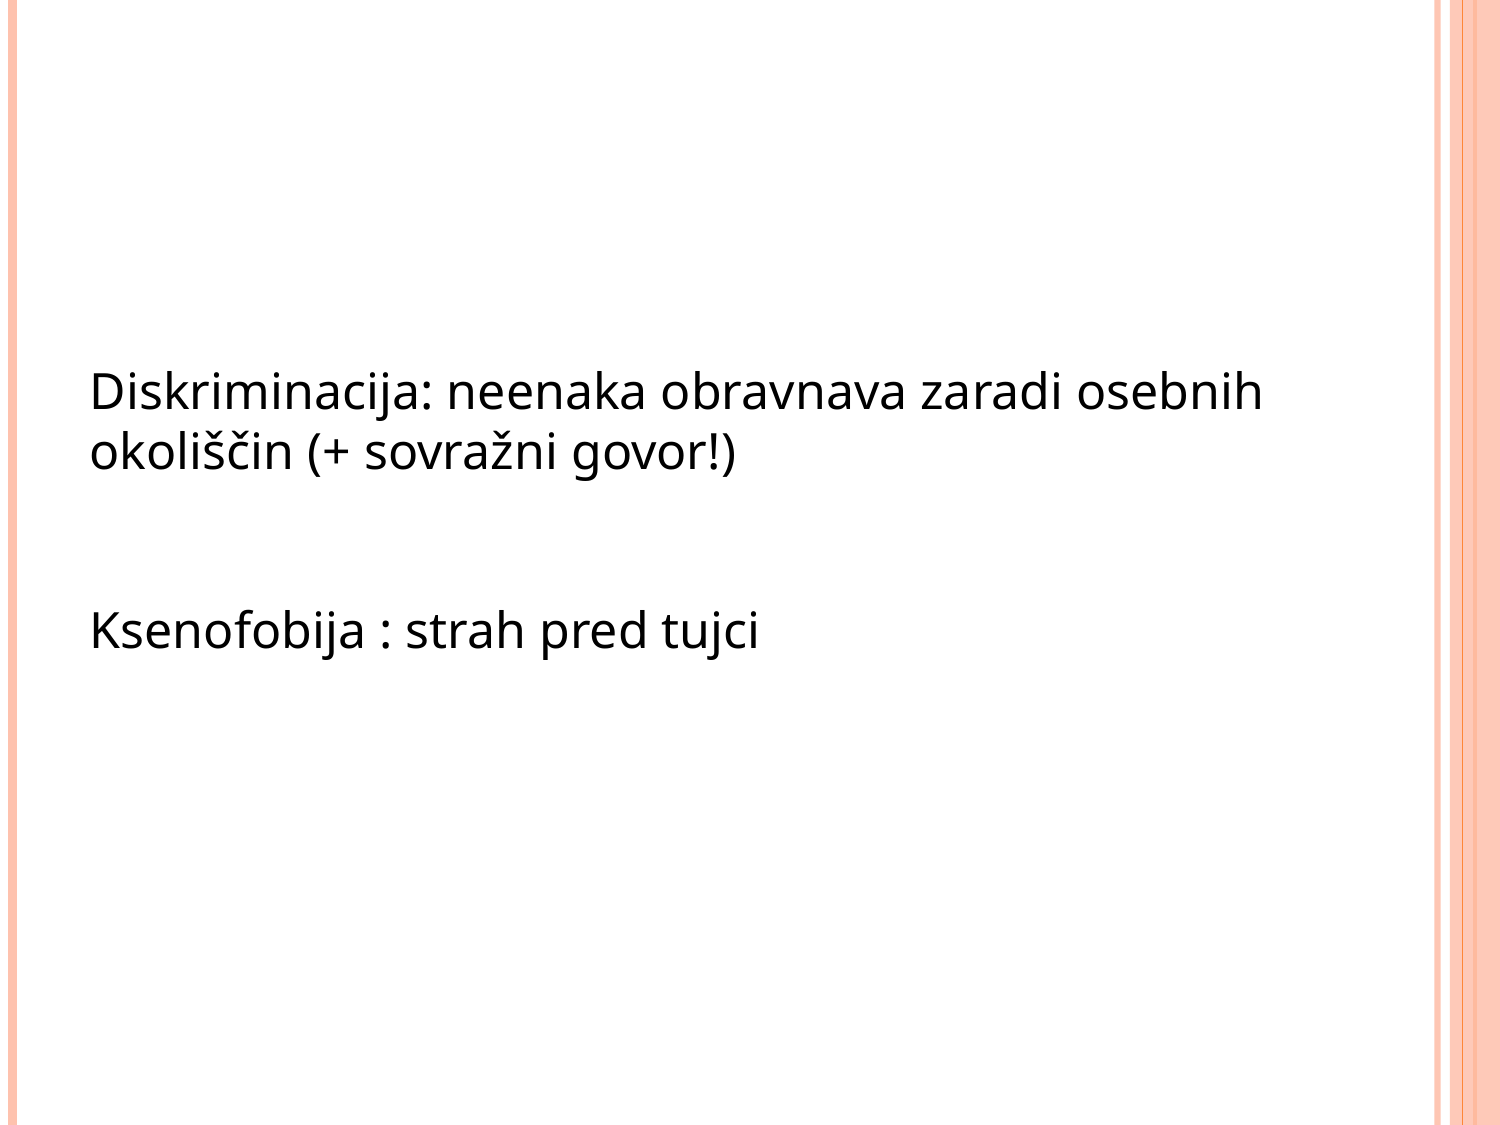

#
Diskriminacija: neenaka obravnava zaradi osebnih okoliščin (+ sovražni govor!)
Ksenofobija : strah pred tujci